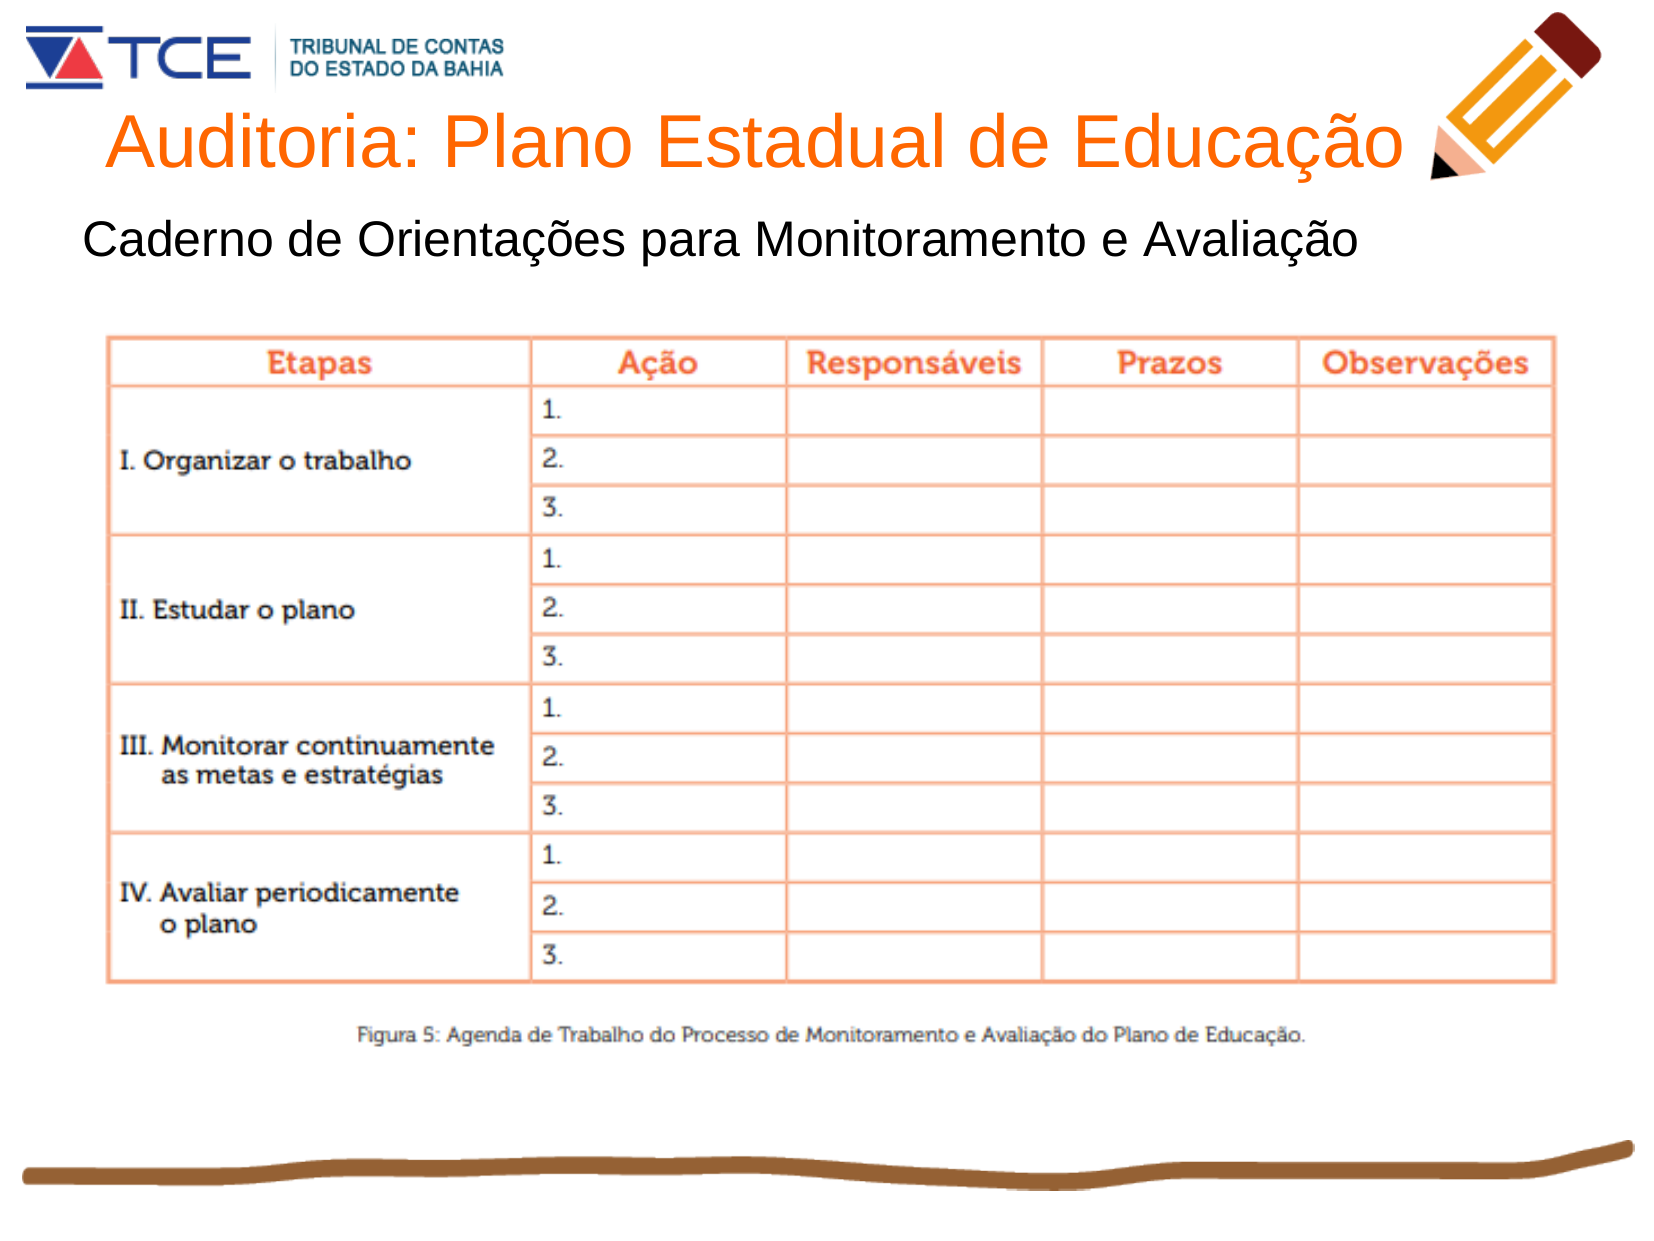

# Auditoria: Plano Estadual de Educação
Caderno de Orientações para Monitoramento e Avaliação